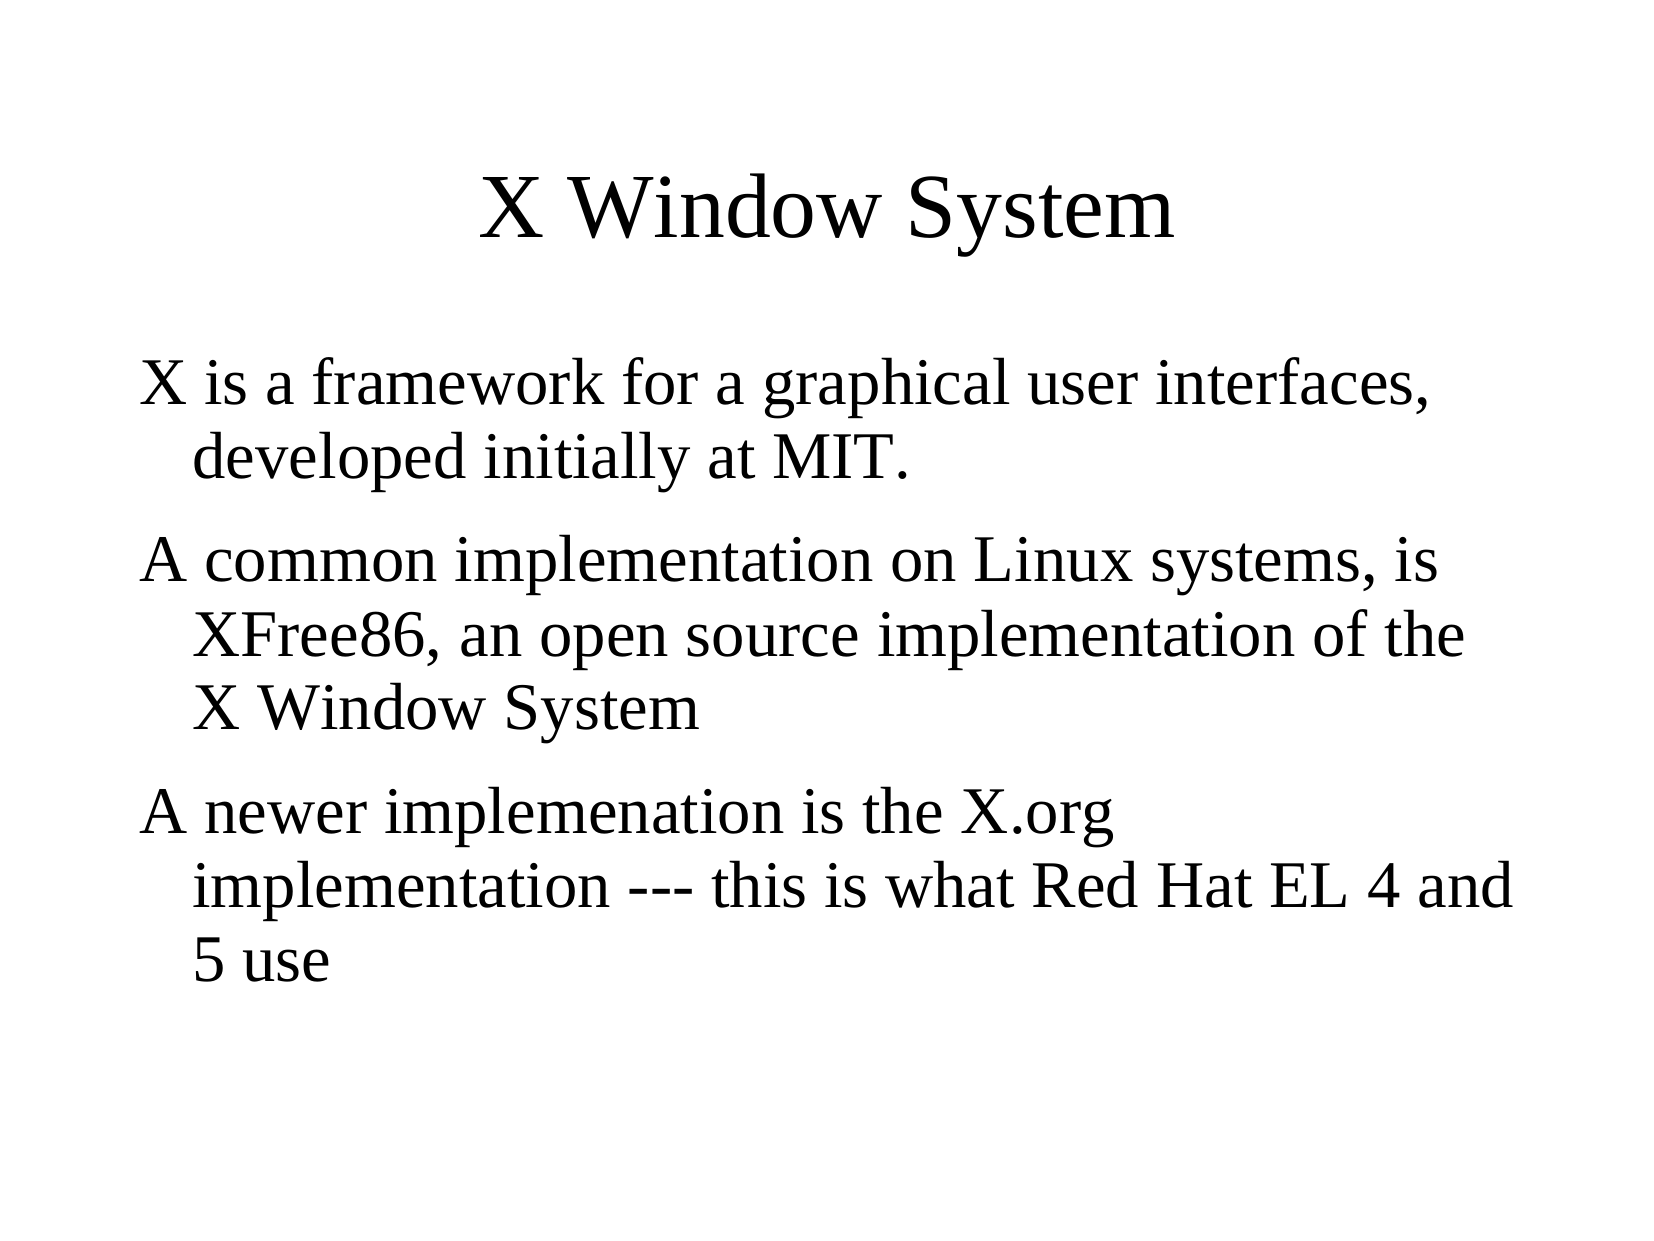

# X Window System
X is a framework for a graphical user interfaces, developed initially at MIT.
A common implementation on Linux systems, is XFree86, an open source implementation of the X Window System
A newer implemenation is the X.org implementation --- this is what Red Hat EL 4 and 5 use